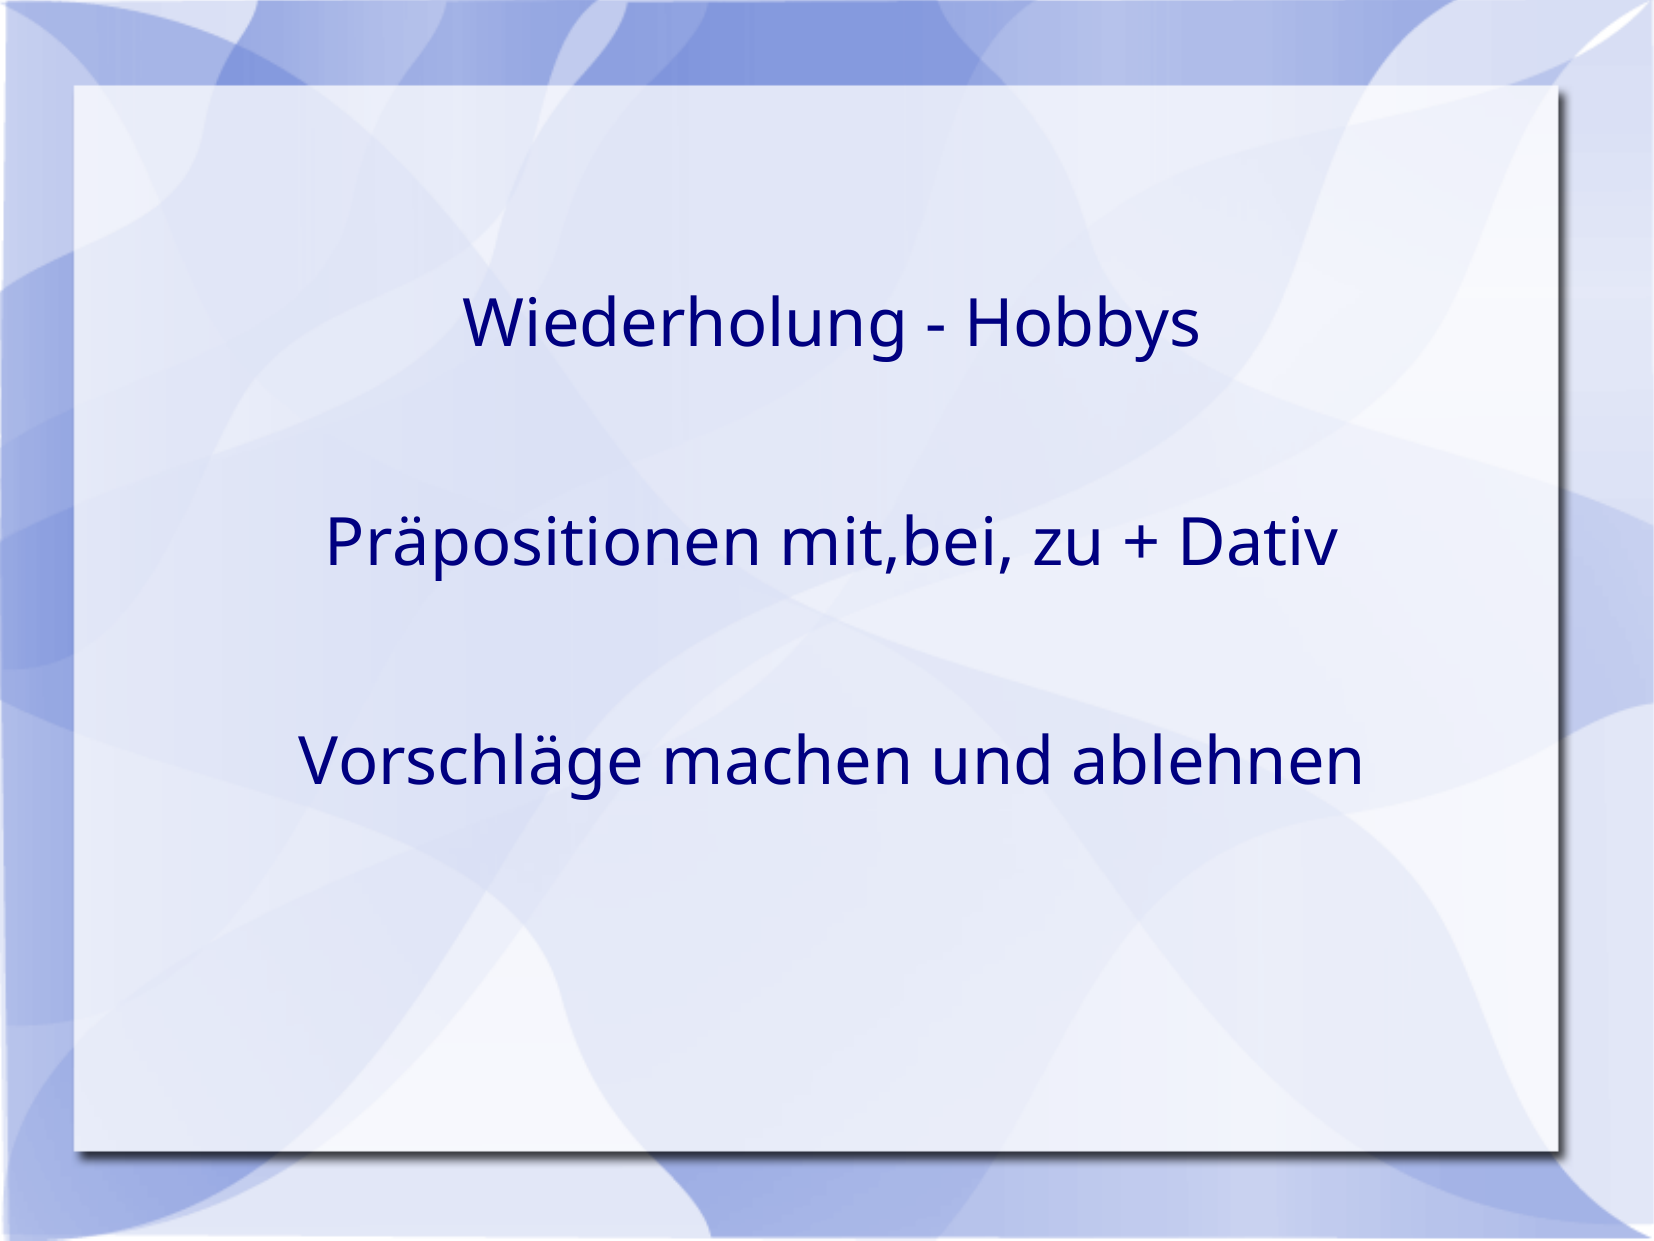

# Wiederholung - Hobbys
Präpositionen mit,bei, zu + Dativ
Vorschläge machen und ablehnen